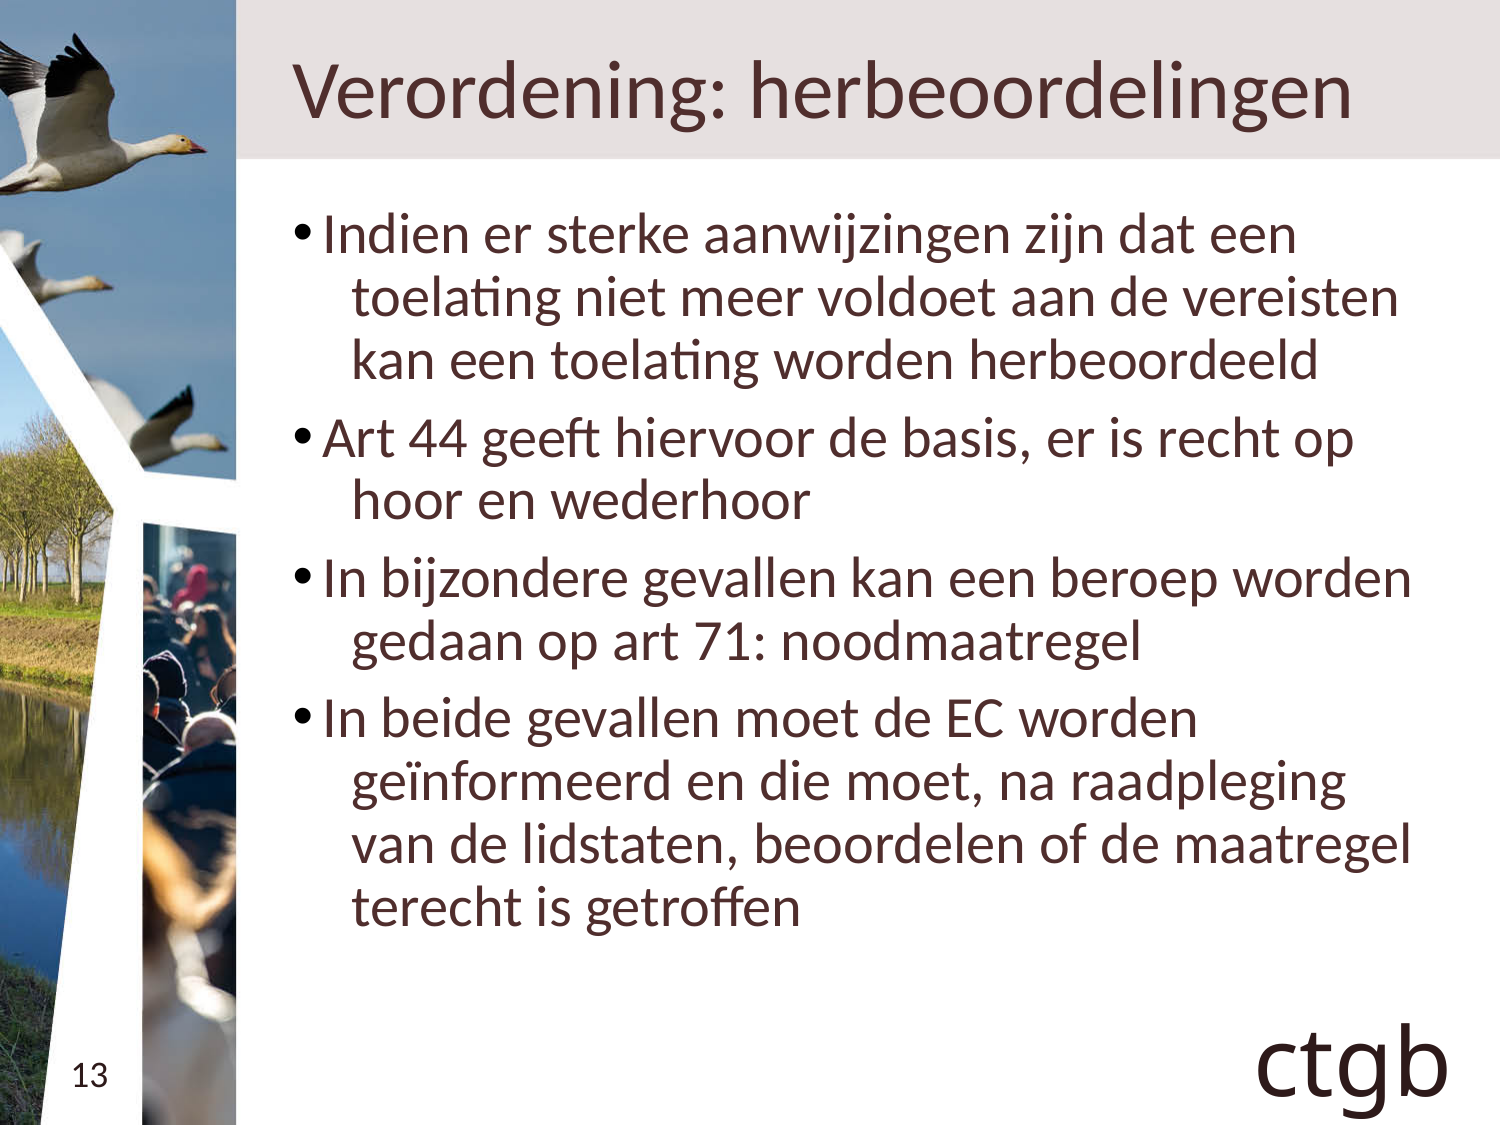

# Verordening: herbeoordelingen
Indien er sterke aanwijzingen zijn dat een toelating niet meer voldoet aan de vereisten kan een toelating worden herbeoordeeld
Art 44 geeft hiervoor de basis, er is recht op hoor en wederhoor
In bijzondere gevallen kan een beroep worden gedaan op art 71: noodmaatregel
In beide gevallen moet de EC worden geïnformeerd en die moet, na raadpleging van de lidstaten, beoordelen of de maatregel terecht is getroffen